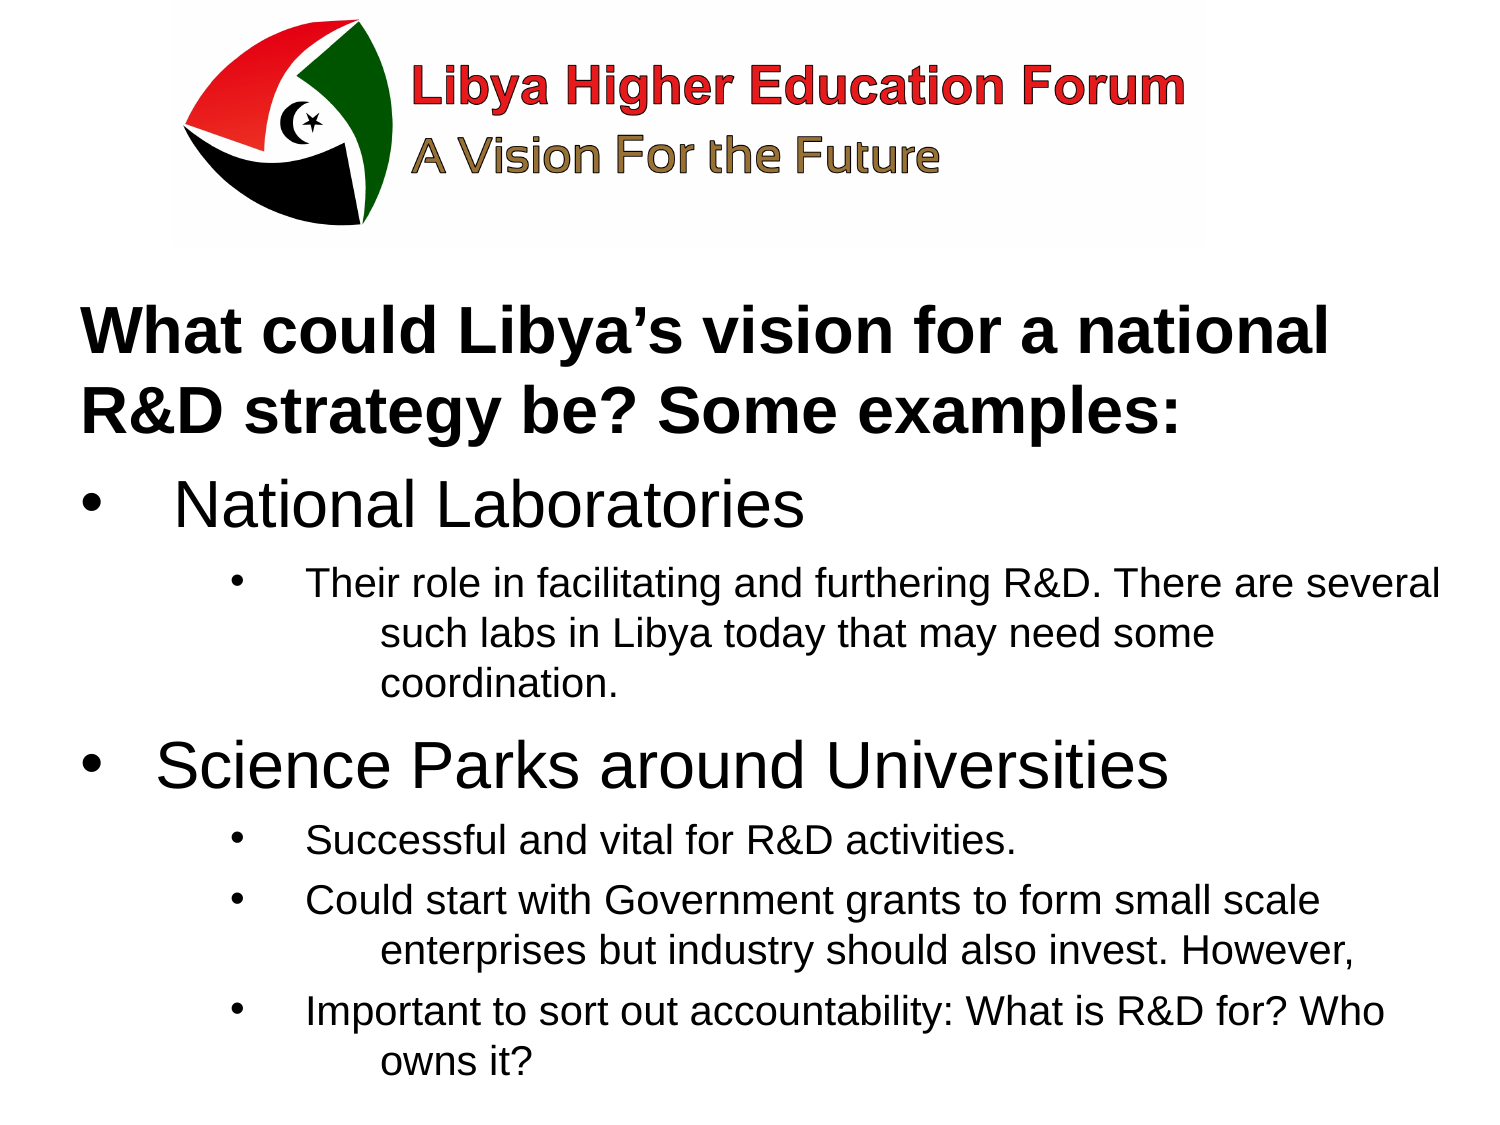

# What could Libya’s vision for a national R&D strategy be? Some examples:
 National Laboratories
Their role in facilitating and furthering R&D. There are several such labs in Libya today that may need some coordination.
Science Parks around Universities
Successful and vital for R&D activities.
Could start with Government grants to form small scale enterprises but industry should also invest. However,
Important to sort out accountability: What is R&D for? Who owns it?